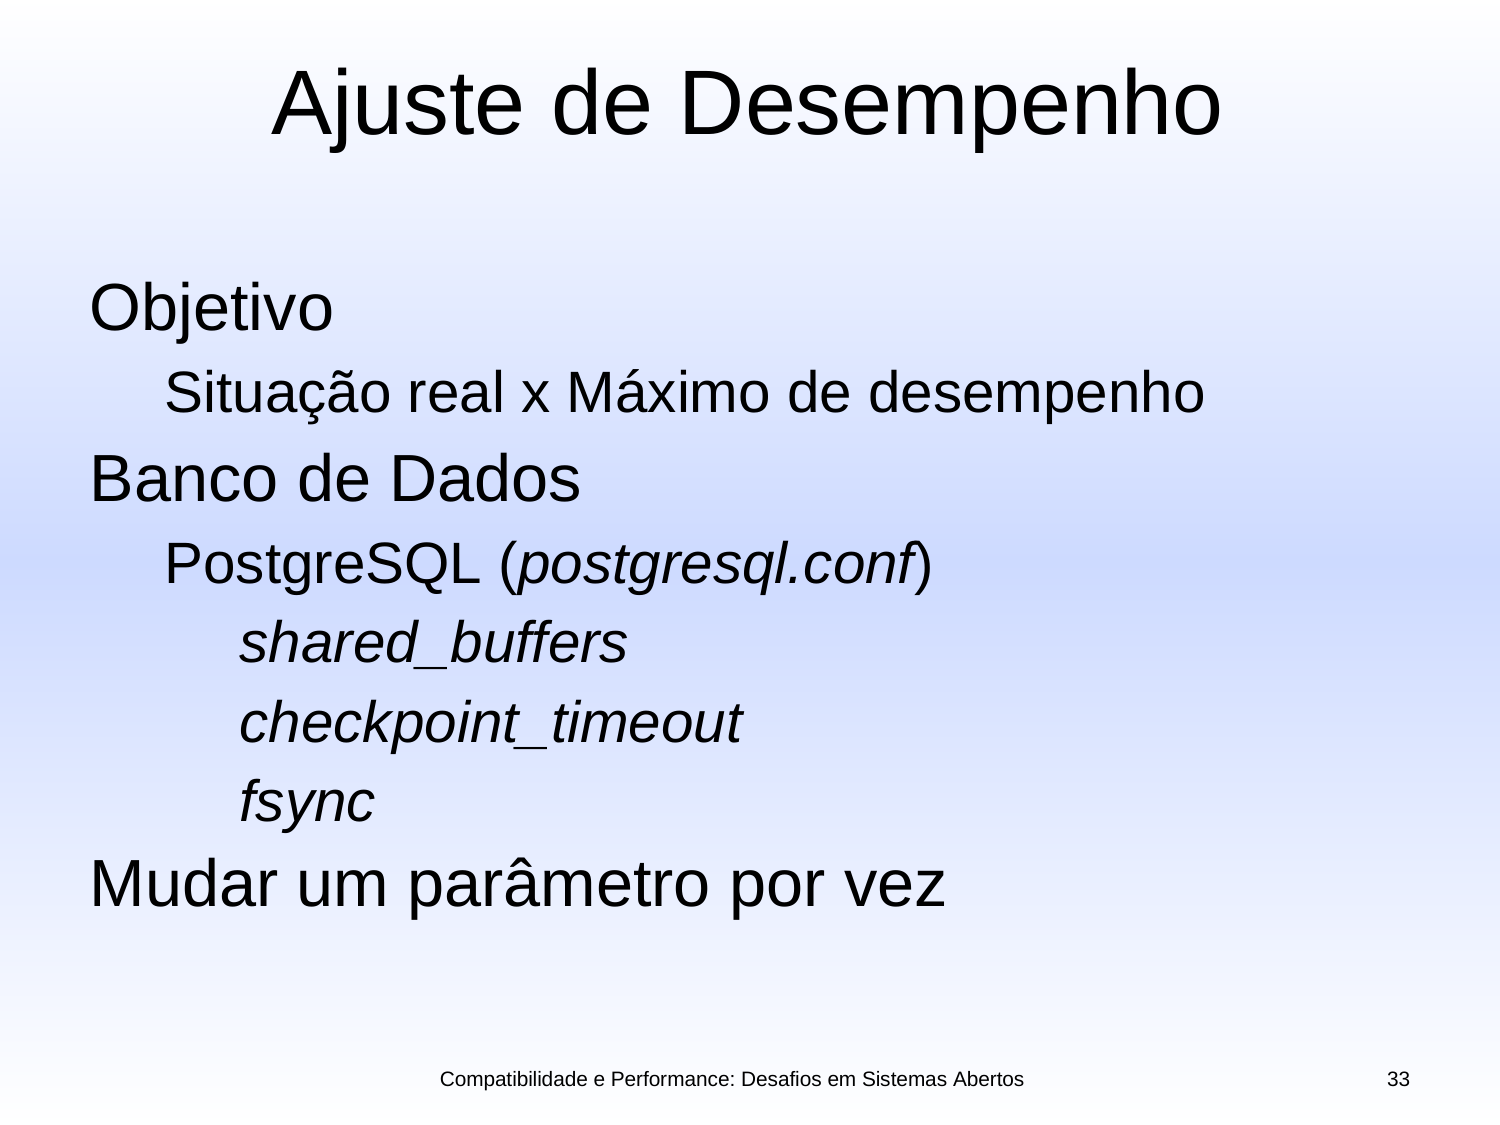

# Ajuste de Desempenho
Objetivo
Situação real x Máximo de desempenho
Banco de Dados
PostgreSQL (postgresql.conf)
shared_buffers
checkpoint_timeout
fsync
Mudar um parâmetro por vez
Compatibilidade e Performance: Desafios em Sistemas Abertos
33